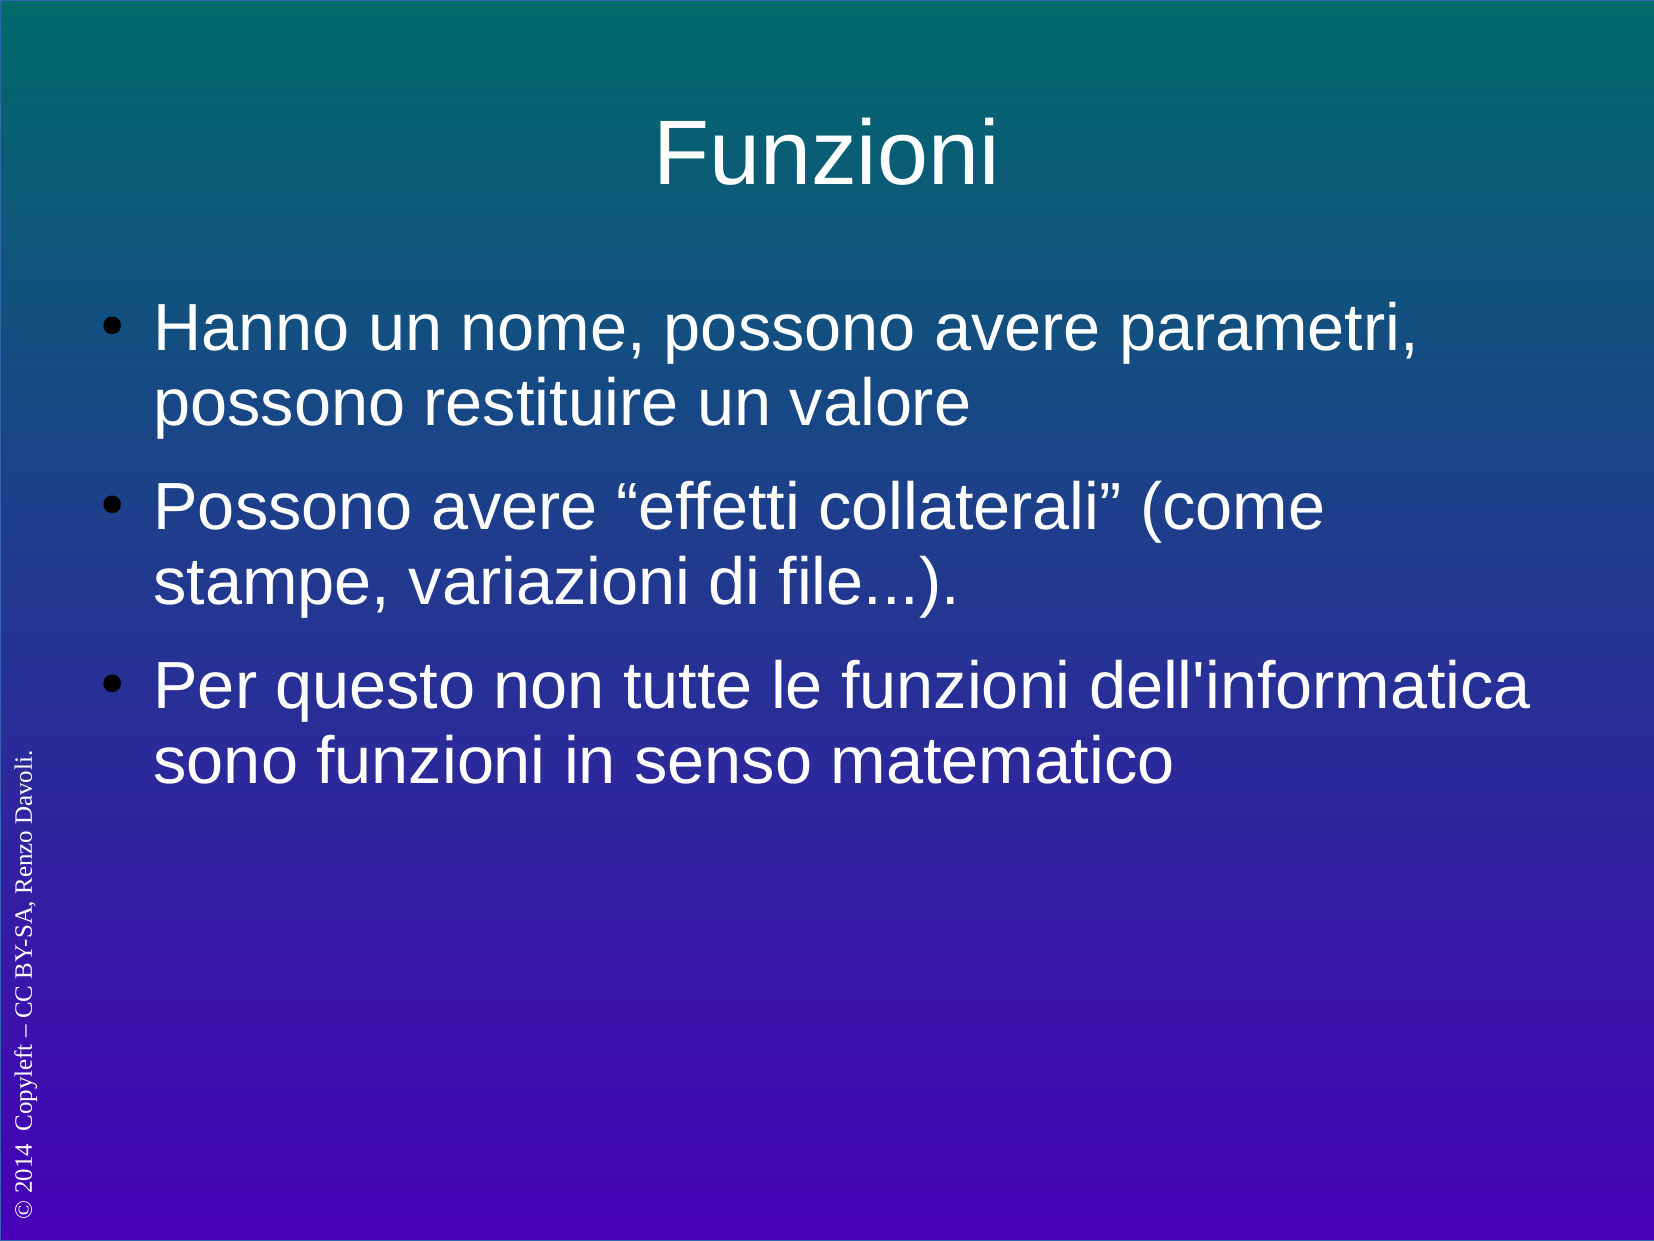

# Funzioni
Hanno un nome, possono avere parametri, possono restituire un valore
Possono avere “effetti collaterali” (come stampe, variazioni di file...).
Per questo non tutte le funzioni dell'informatica sono funzioni in senso matematico